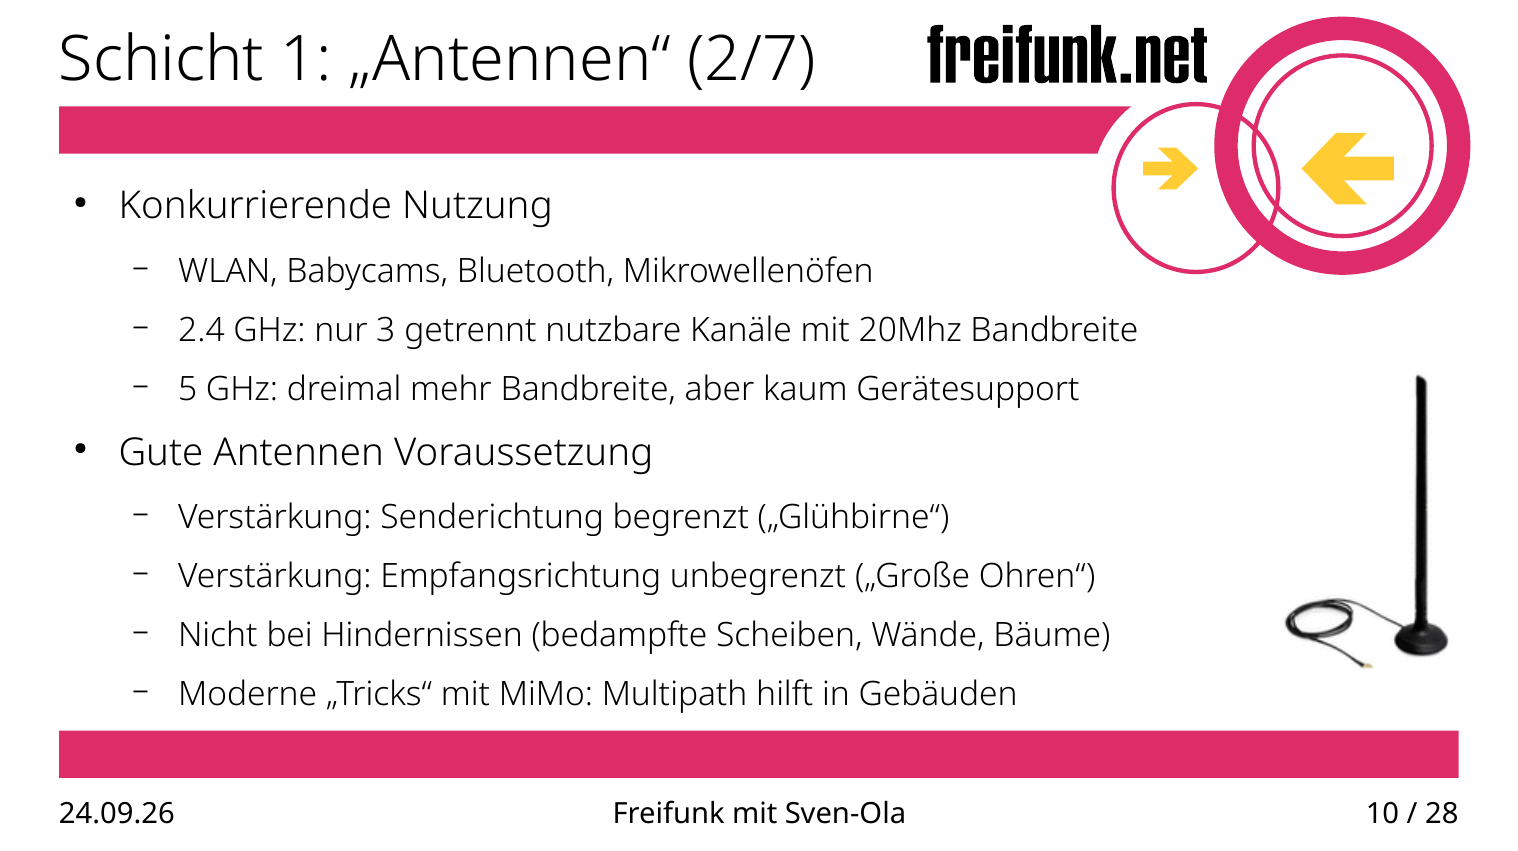

# Schicht 1: „Antennen“ (2/7)
Konkurrierende Nutzung
WLAN, Babycams, Bluetooth, Mikrowellenöfen
2.4 GHz: nur 3 getrennt nutzbare Kanäle mit 20Mhz Bandbreite
5 GHz: dreimal mehr Bandbreite, aber kaum Gerätesupport
Gute Antennen Voraussetzung
Verstärkung: Senderichtung begrenzt („Glühbirne“)
Verstärkung: Empfangsrichtung unbegrenzt („Große Ohren“)
Nicht bei Hindernissen (bedampfte Scheiben, Wände, Bäume)
Moderne „Tricks“ mit MiMo: Multipath hilft in Gebäuden
Freifunk mit Sven-Ola
10